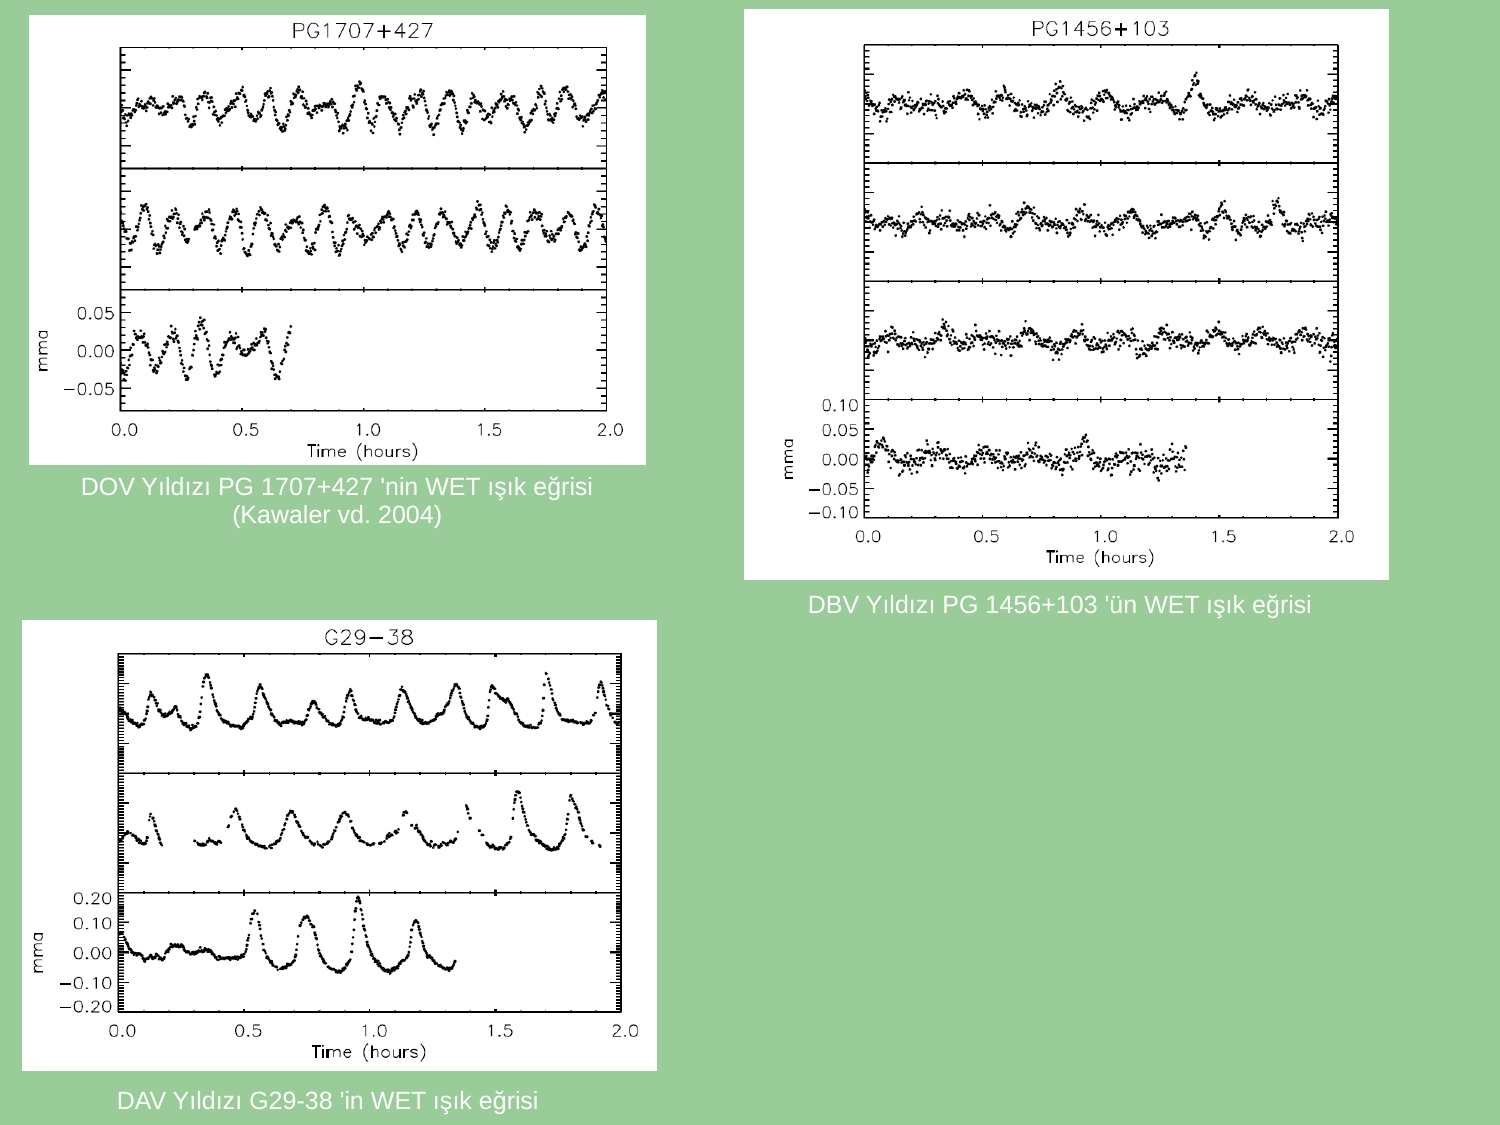

DOV Yıldızı PG 1707+427 'nin WET ışık eğrisi (Kawaler vd. 2004)
DBV Yıldızı PG 1456+103 'ün WET ışık eğrisi
DAV Yıldızı G29-38 'in WET ışık eğrisi